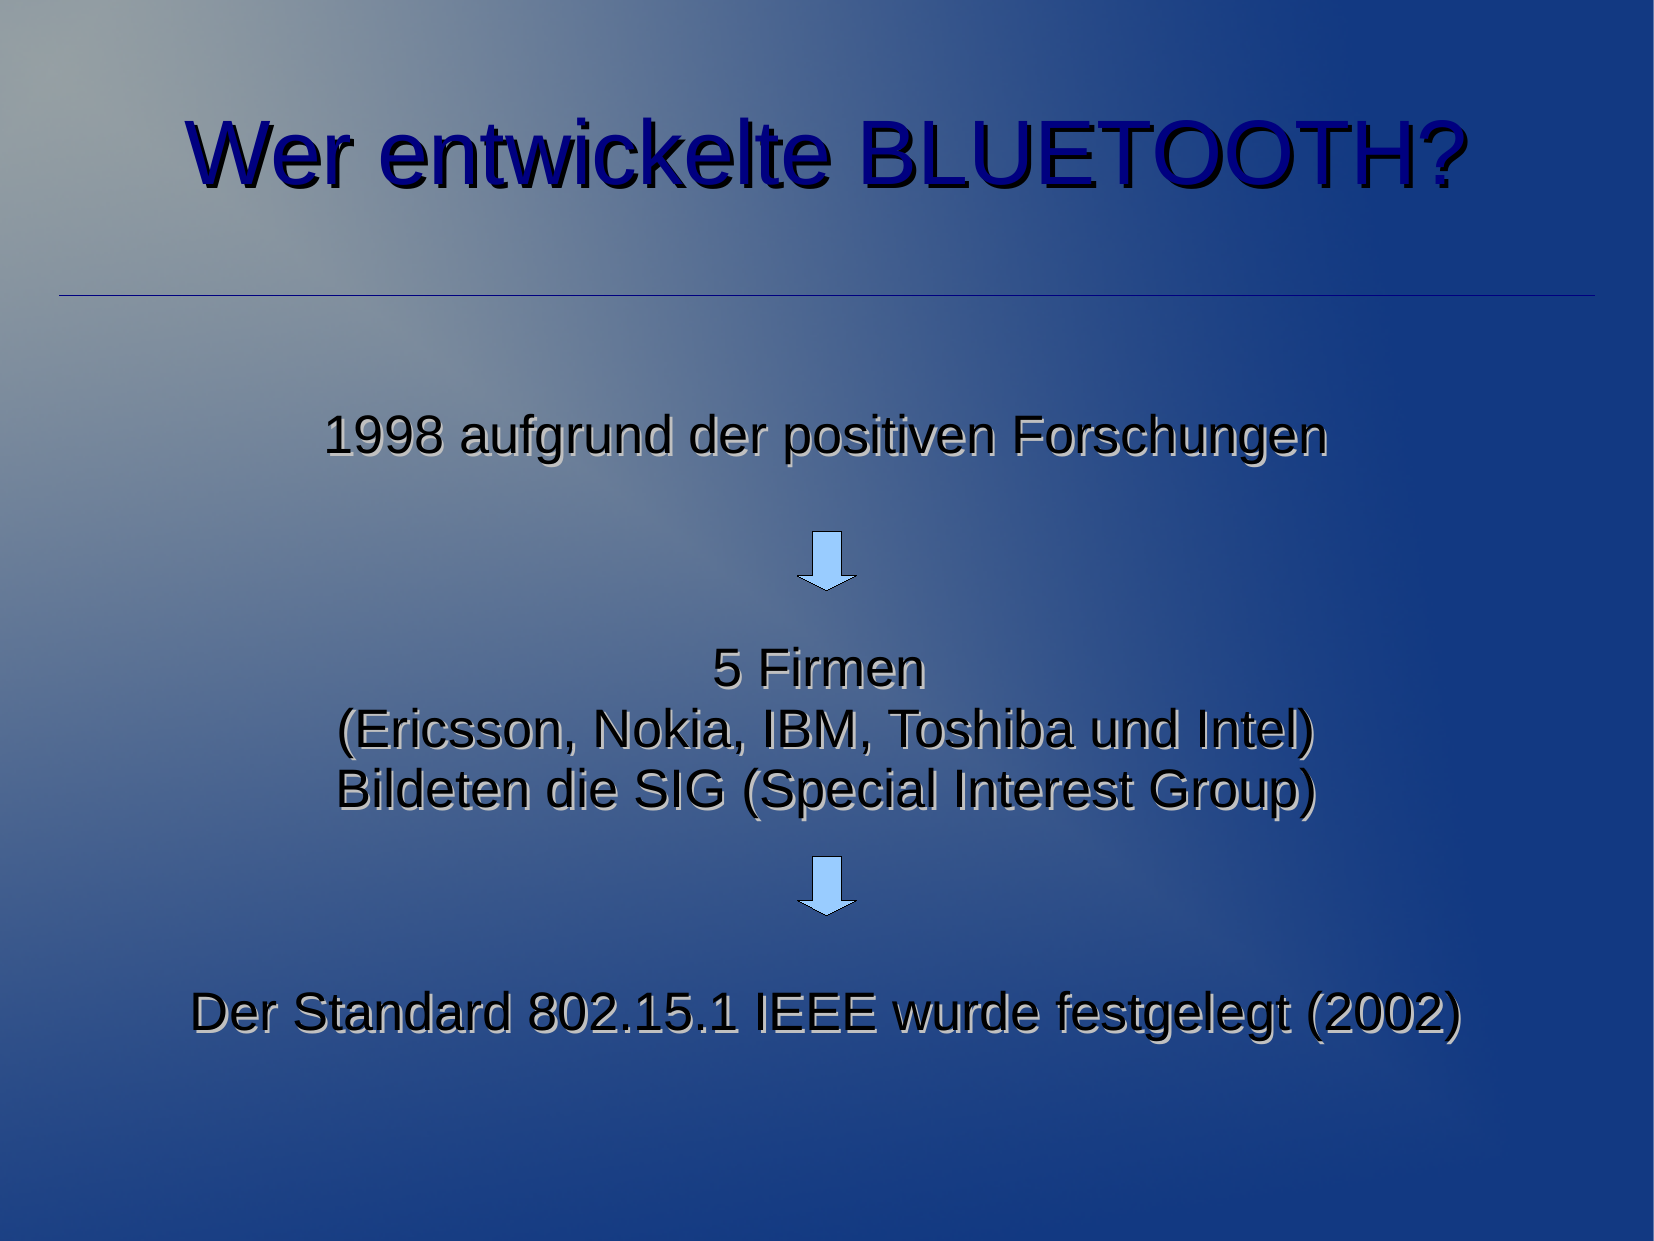

# Wer entwickelte BLUETOOTH?
1998 aufgrund der positiven Forschungen
5 Firmen
(Ericsson, Nokia, IBM, Toshiba und Intel)
Bildeten die SIG (Special Interest Group)
Der Standard 802.15.1 IEEE wurde festgelegt (2002)